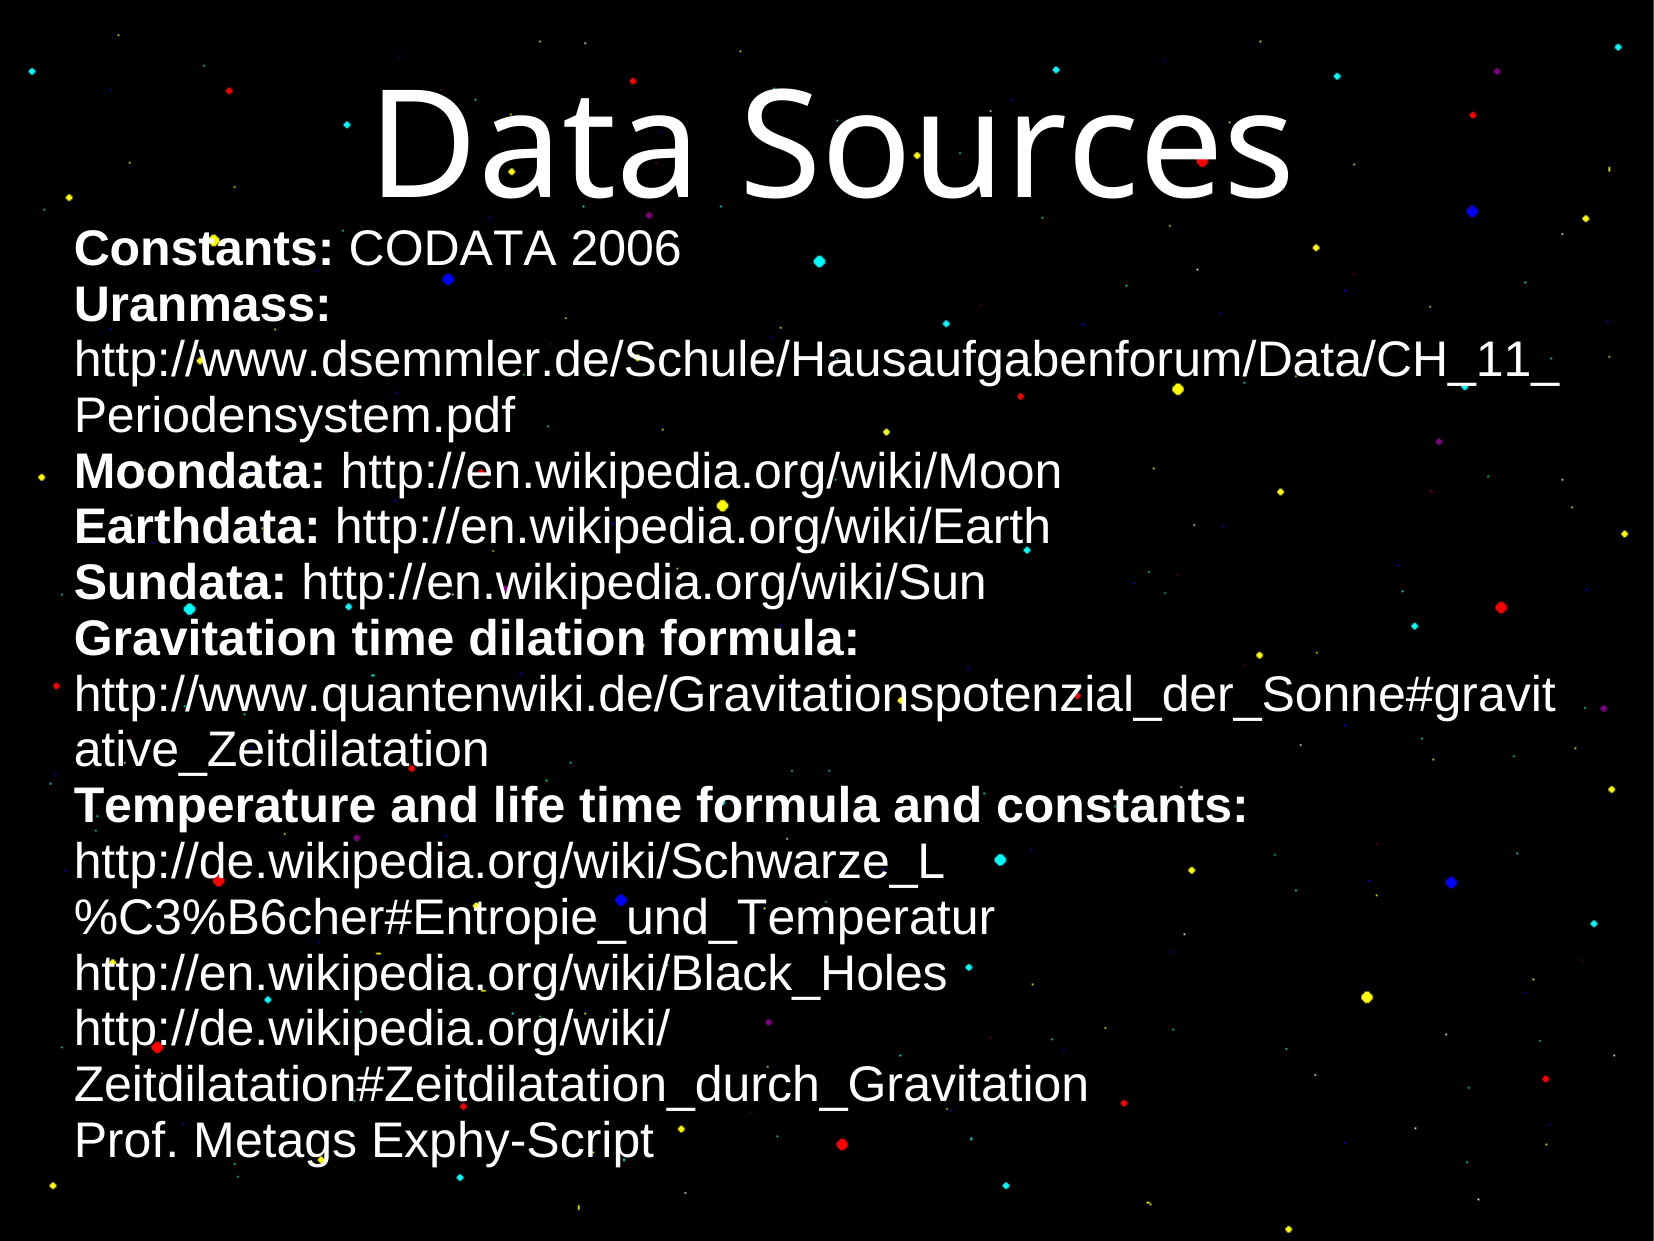

Data Sources
Constants: CODATA 2006
Uranmass: http://www.dsemmler.de/Schule/Hausaufgabenforum/Data/CH_11_Periodensystem.pdf
Moondata: http://en.wikipedia.org/wiki/Moon
Earthdata: http://en.wikipedia.org/wiki/Earth
Sundata: http://en.wikipedia.org/wiki/Sun
Gravitation time dilation formula: http://www.quantenwiki.de/Gravitationspotenzial_der_Sonne#gravitative_Zeitdilatation
Temperature and life time formula and constants: http://de.wikipedia.org/wiki/Schwarze_L%C3%B6cher#Entropie_und_Temperatur
http://en.wikipedia.org/wiki/Black_Holes
http://de.wikipedia.org/wiki/Zeitdilatation#Zeitdilatation_durch_Gravitation
Prof. Metags Exphy-Script